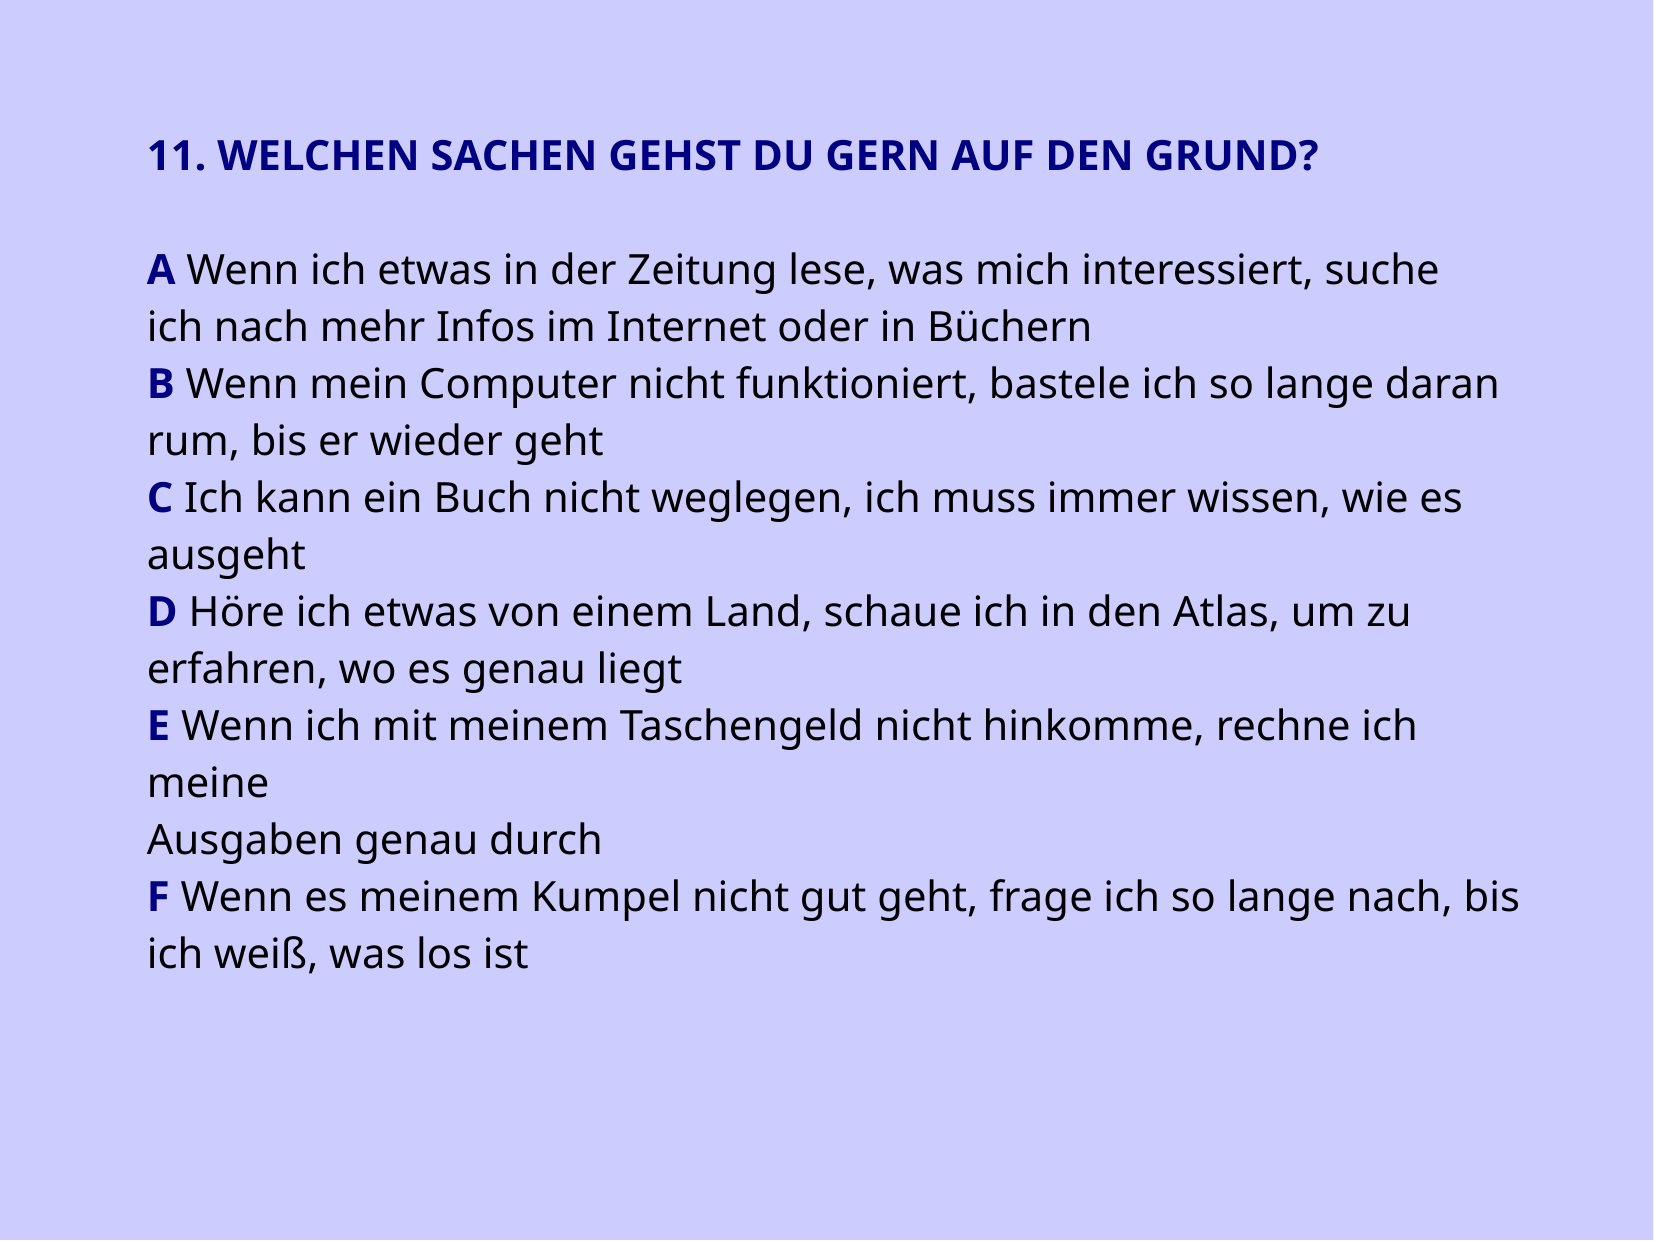

11. WELCHEN SACHEN GEHST DU GERN AUF DEN GRUND?
A Wenn ich etwas in der Zeitung lese, was mich interessiert, suche
ich nach mehr Infos im Internet oder in Büchern
B Wenn mein Computer nicht funktioniert, bastele ich so lange daran
rum, bis er wieder geht
C Ich kann ein Buch nicht weglegen, ich muss immer wissen, wie es
ausgeht
D Höre ich etwas von einem Land, schaue ich in den Atlas, um zu
erfahren, wo es genau liegt
E Wenn ich mit meinem Taschengeld nicht hinkomme, rechne ich meine
Ausgaben genau durch
F Wenn es meinem Kumpel nicht gut geht, frage ich so lange nach, bis
ich weiß, was los ist